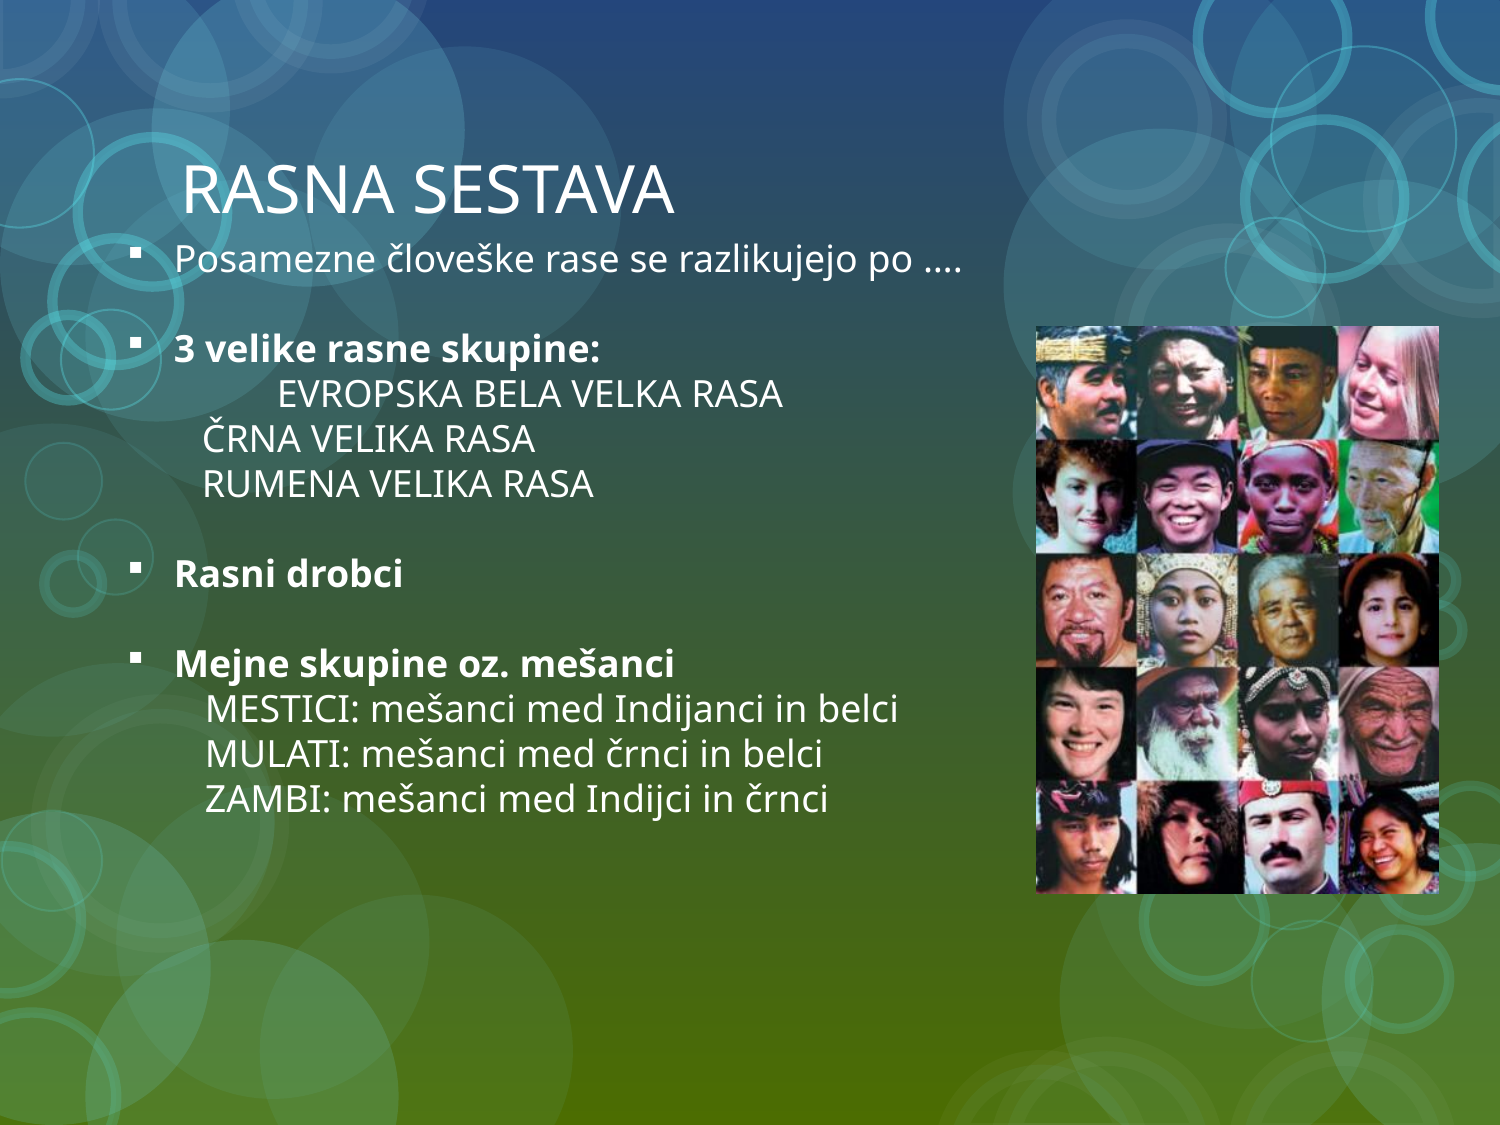

# RASNA SESTAVA
Posamezne človeške rase se razlikujejo po ….
3 velike rasne skupine:
 	EVROPSKA BELA VELKA RASA
 	ČRNA VELIKA RASA
 	RUMENA VELIKA RASA
Rasni drobci
Mejne skupine oz. mešanci
 MESTICI: mešanci med Indijanci in belci
 MULATI: mešanci med črnci in belci
 ZAMBI: mešanci med Indijci in črnci